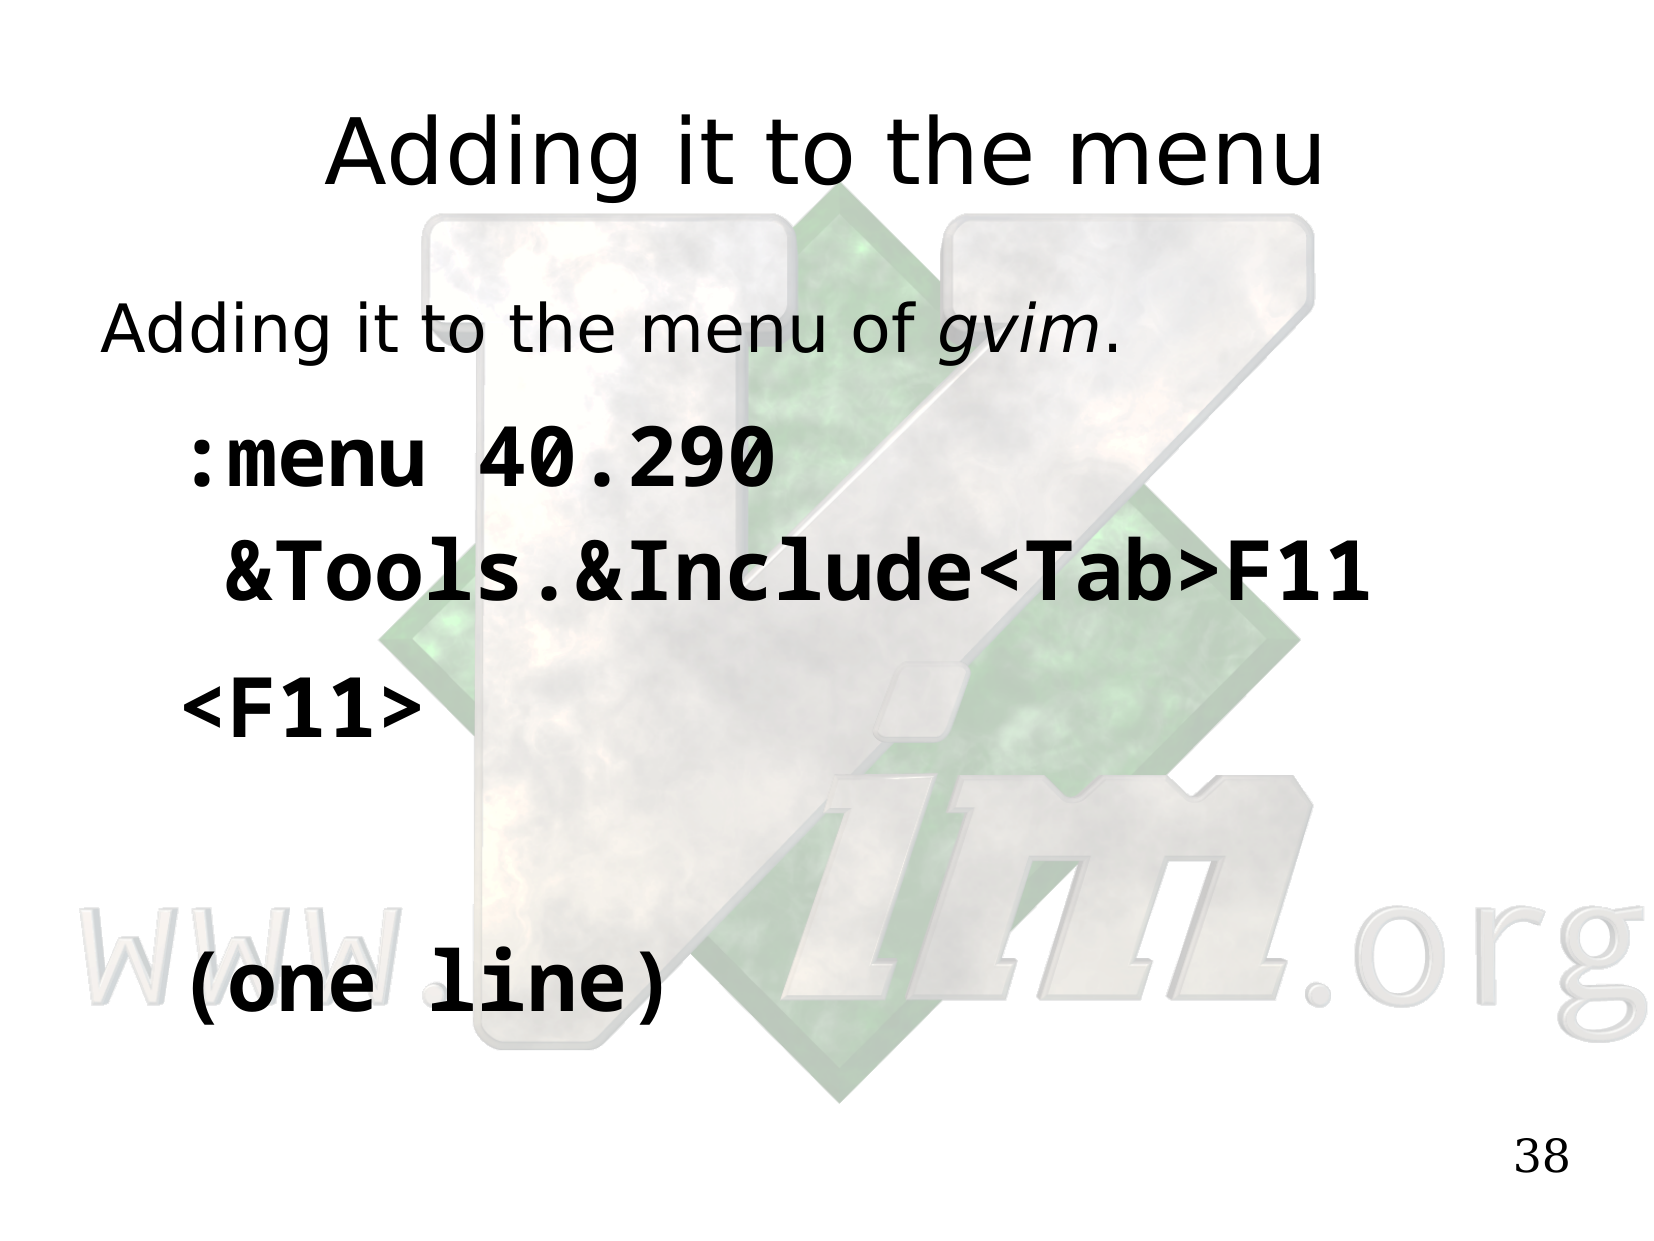

# Adding it to the menu
Adding it to the menu of gvim.
:menu 40.290 &Tools.&Include<Tab>F11
<F11>
(one line)
38